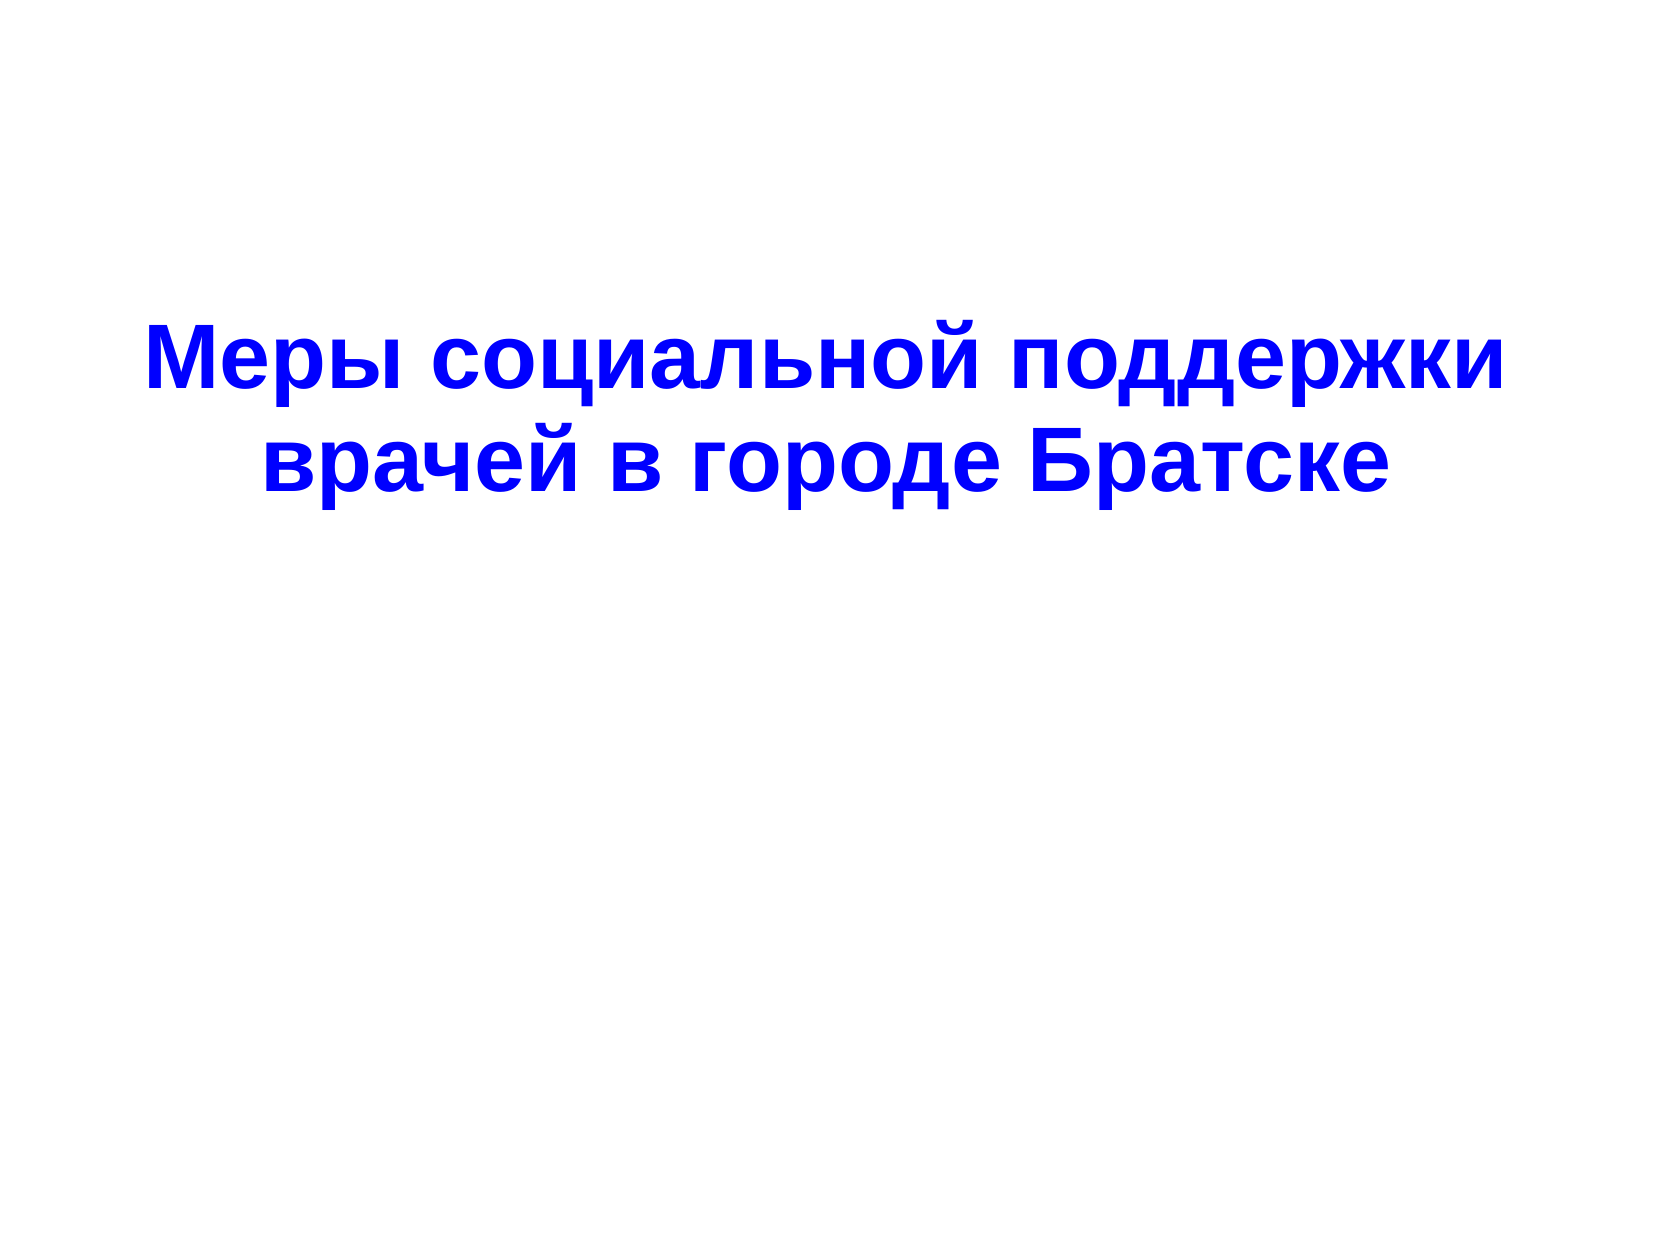

# Меры социальной поддержки врачей в городе Братске